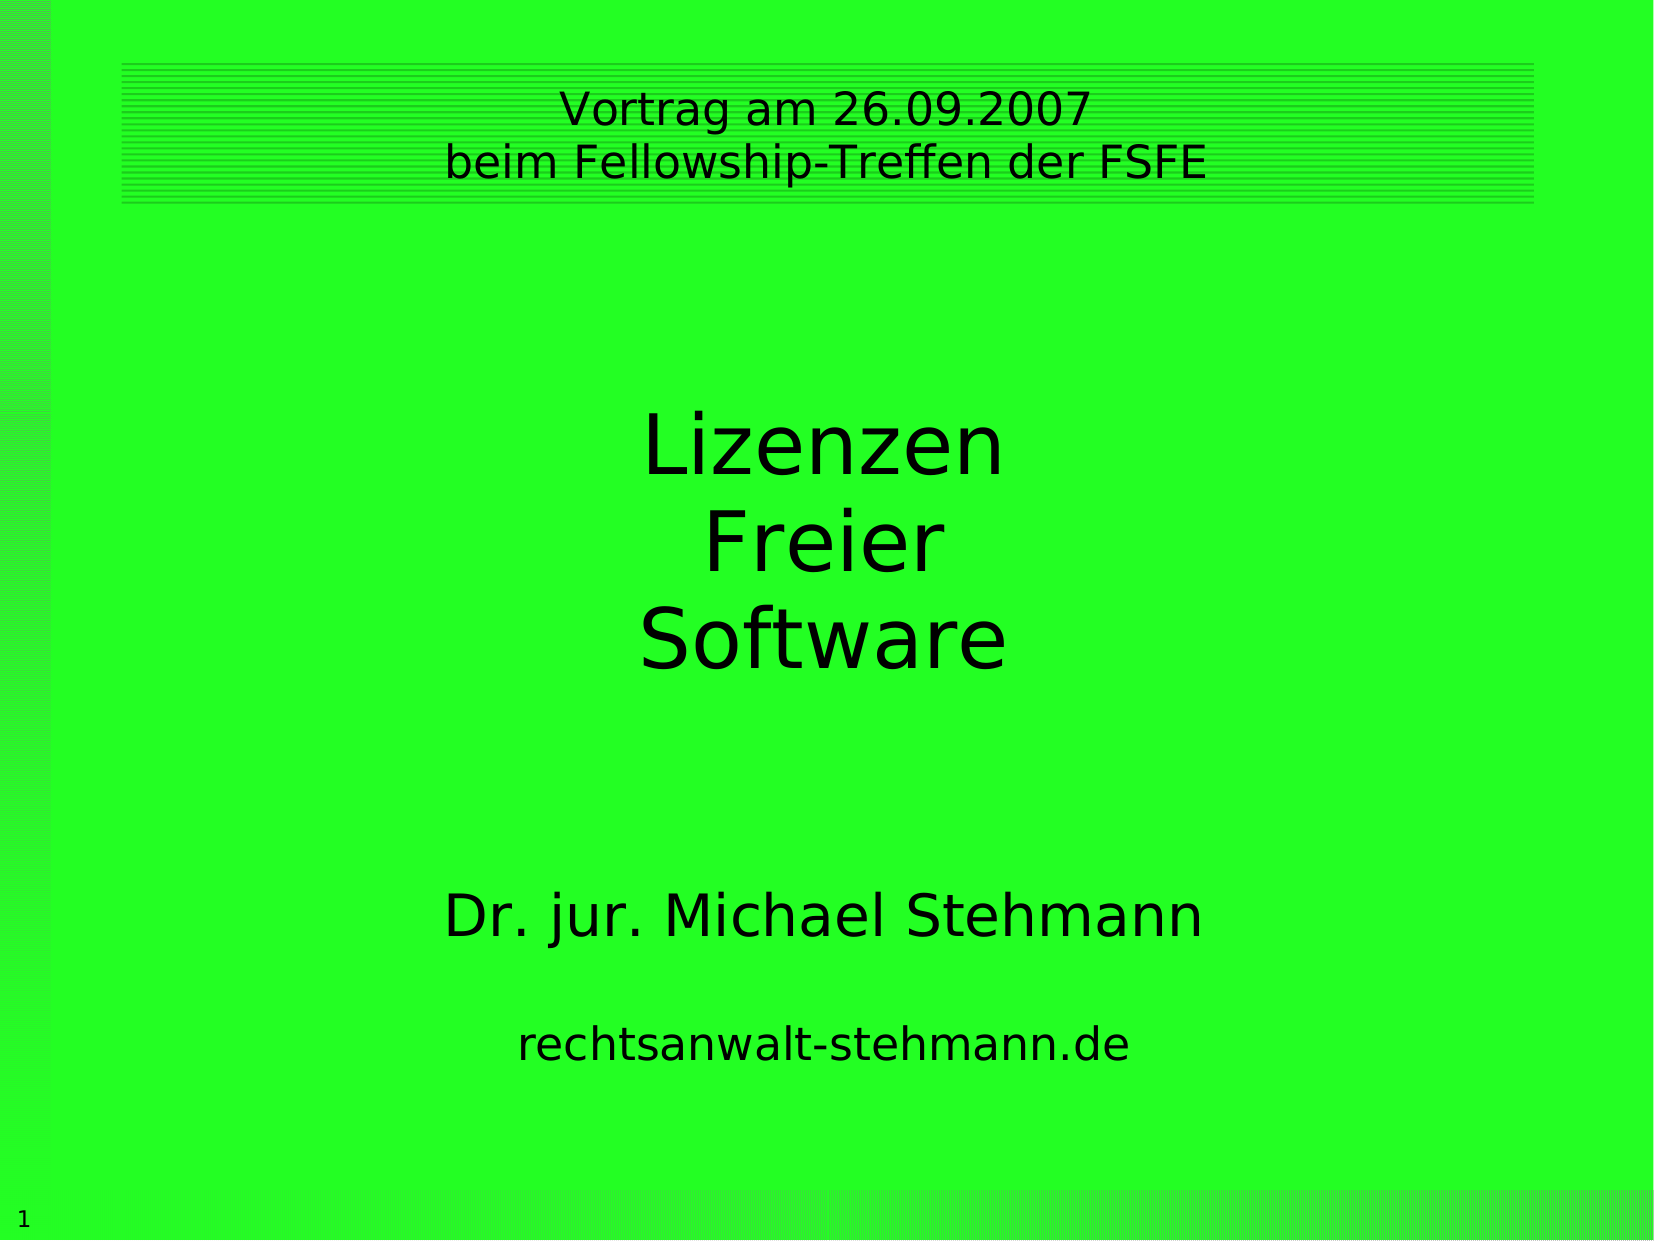

Vortrag am 26.09.2007
beim Fellowship-Treffen der FSFE
# Lizenzen
Freier
Software
Dr. jur. Michael Stehmann
rechtsanwalt-stehmann.de